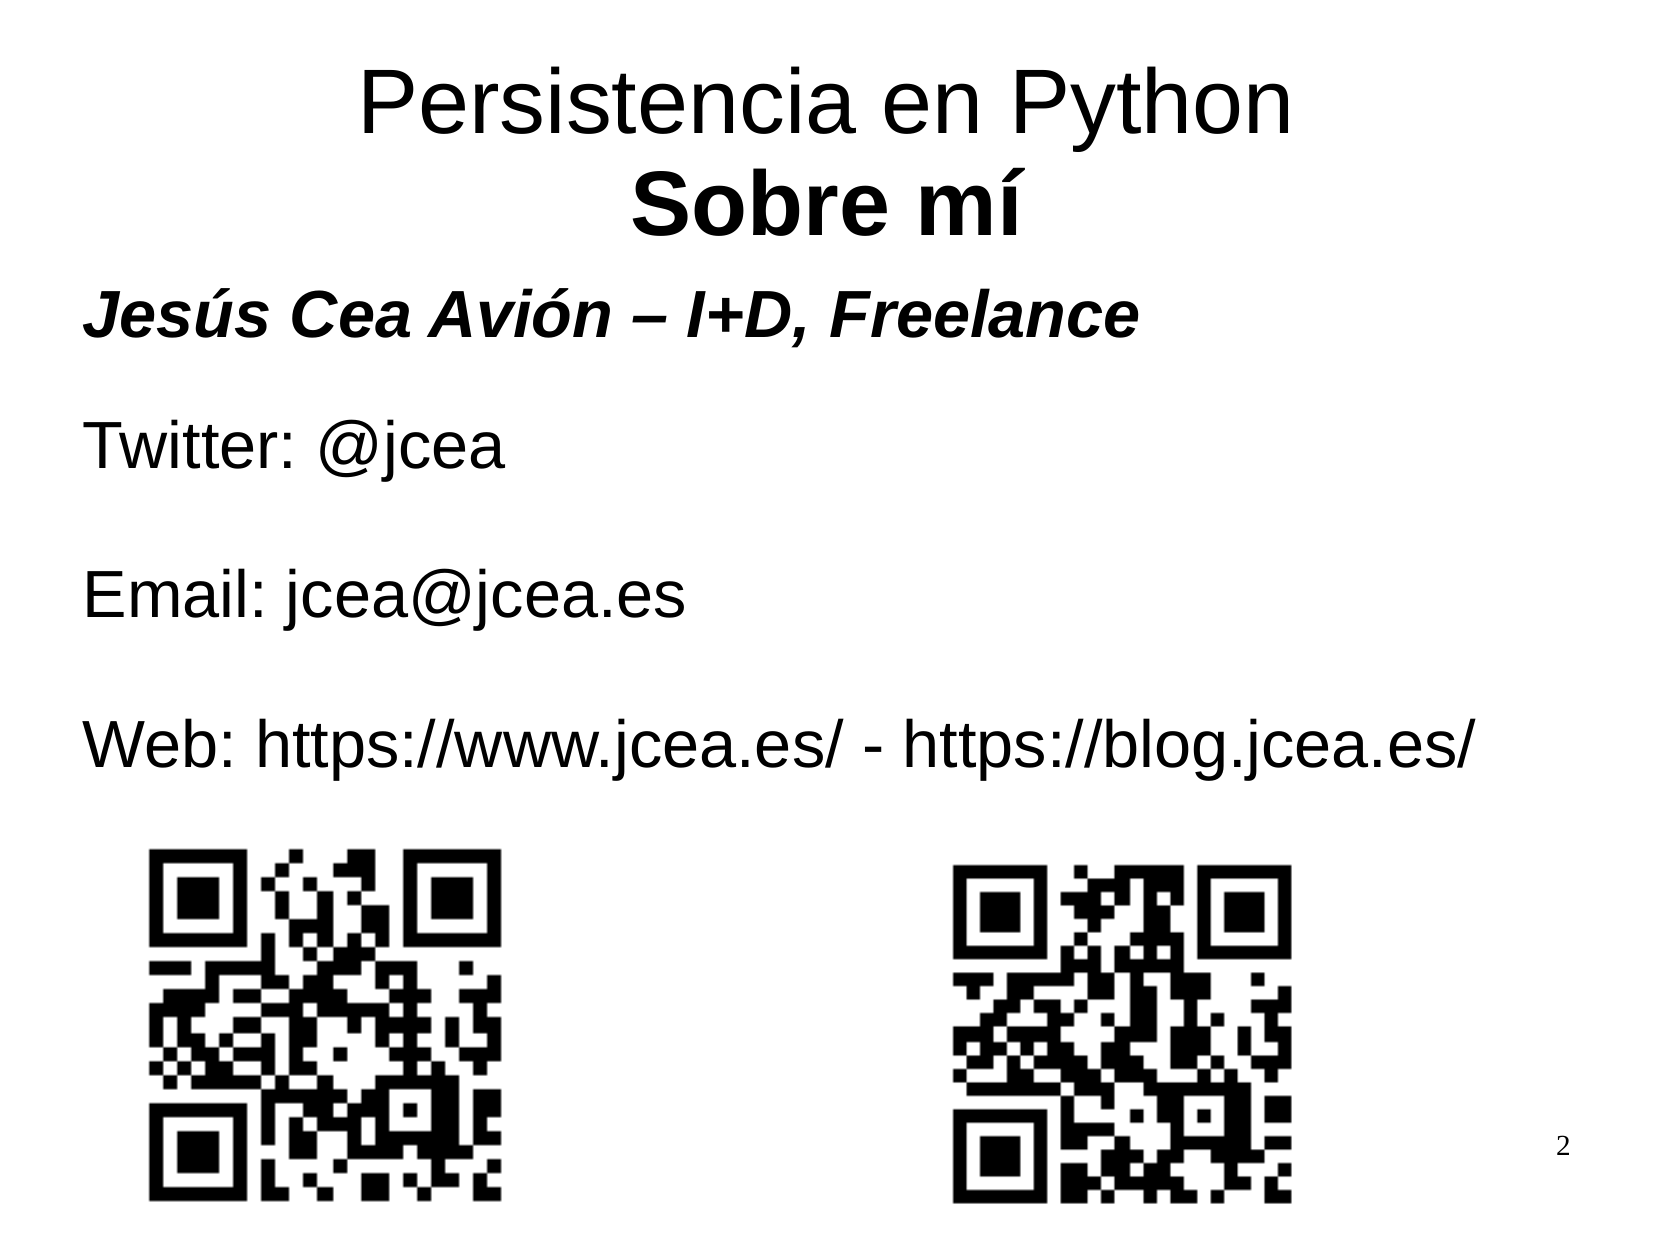

# Persistencia en Python Sobre mí
Jesús Cea Avión – I+D, Freelance
Twitter: @jcea
Email: jcea@jcea.es
Web: https://www.jcea.es/ - https://blog.jcea.es/
2